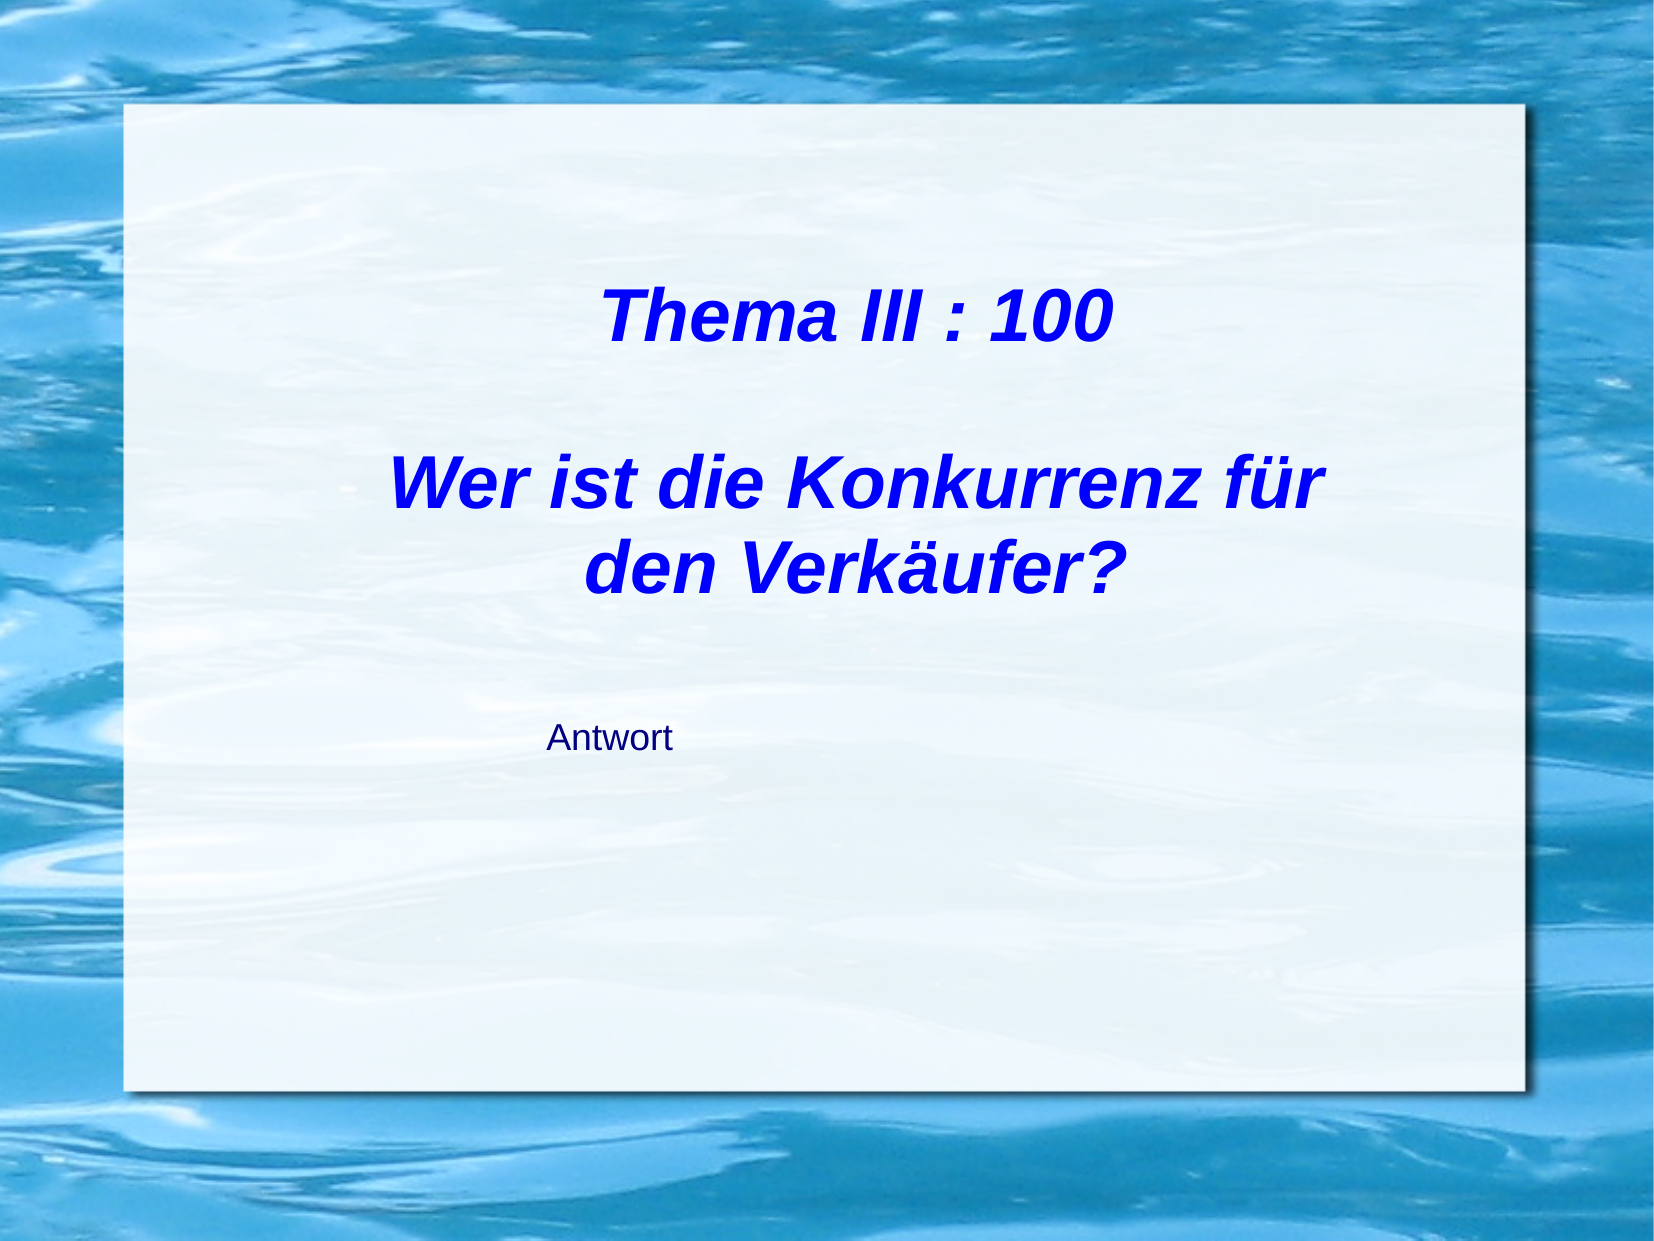

Thema III : 100
Wer ist die Konkurrenz für den Verkäufer?
Antwort